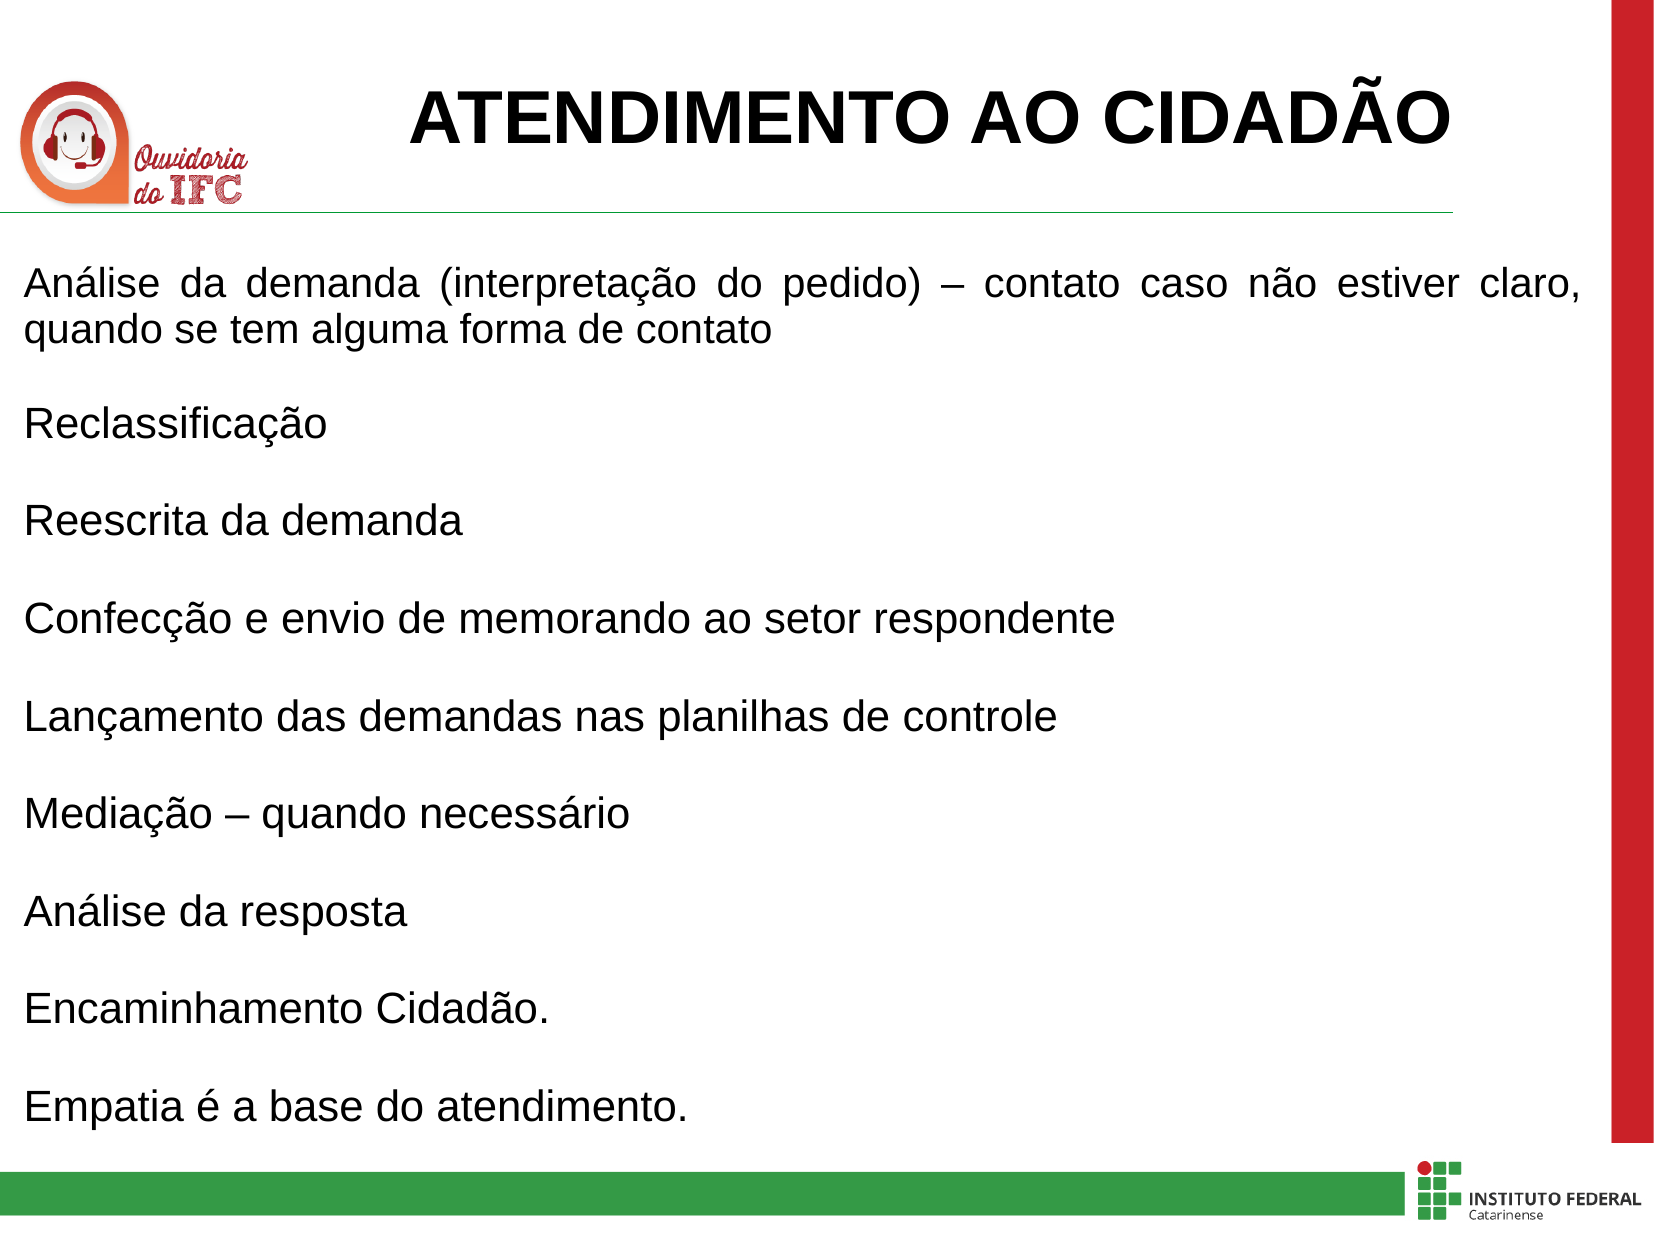

ATENDIMENTO AO CIDADÃO
# Análise da demanda (interpretação do pedido) – contato caso não estiver claro, quando se tem alguma forma de contato
Reclassificação
Reescrita da demanda
Confecção e envio de memorando ao setor respondente
Lançamento das demandas nas planilhas de controle
Mediação – quando necessário
Análise da resposta
Encaminhamento Cidadão.
Empatia é a base do atendimento.